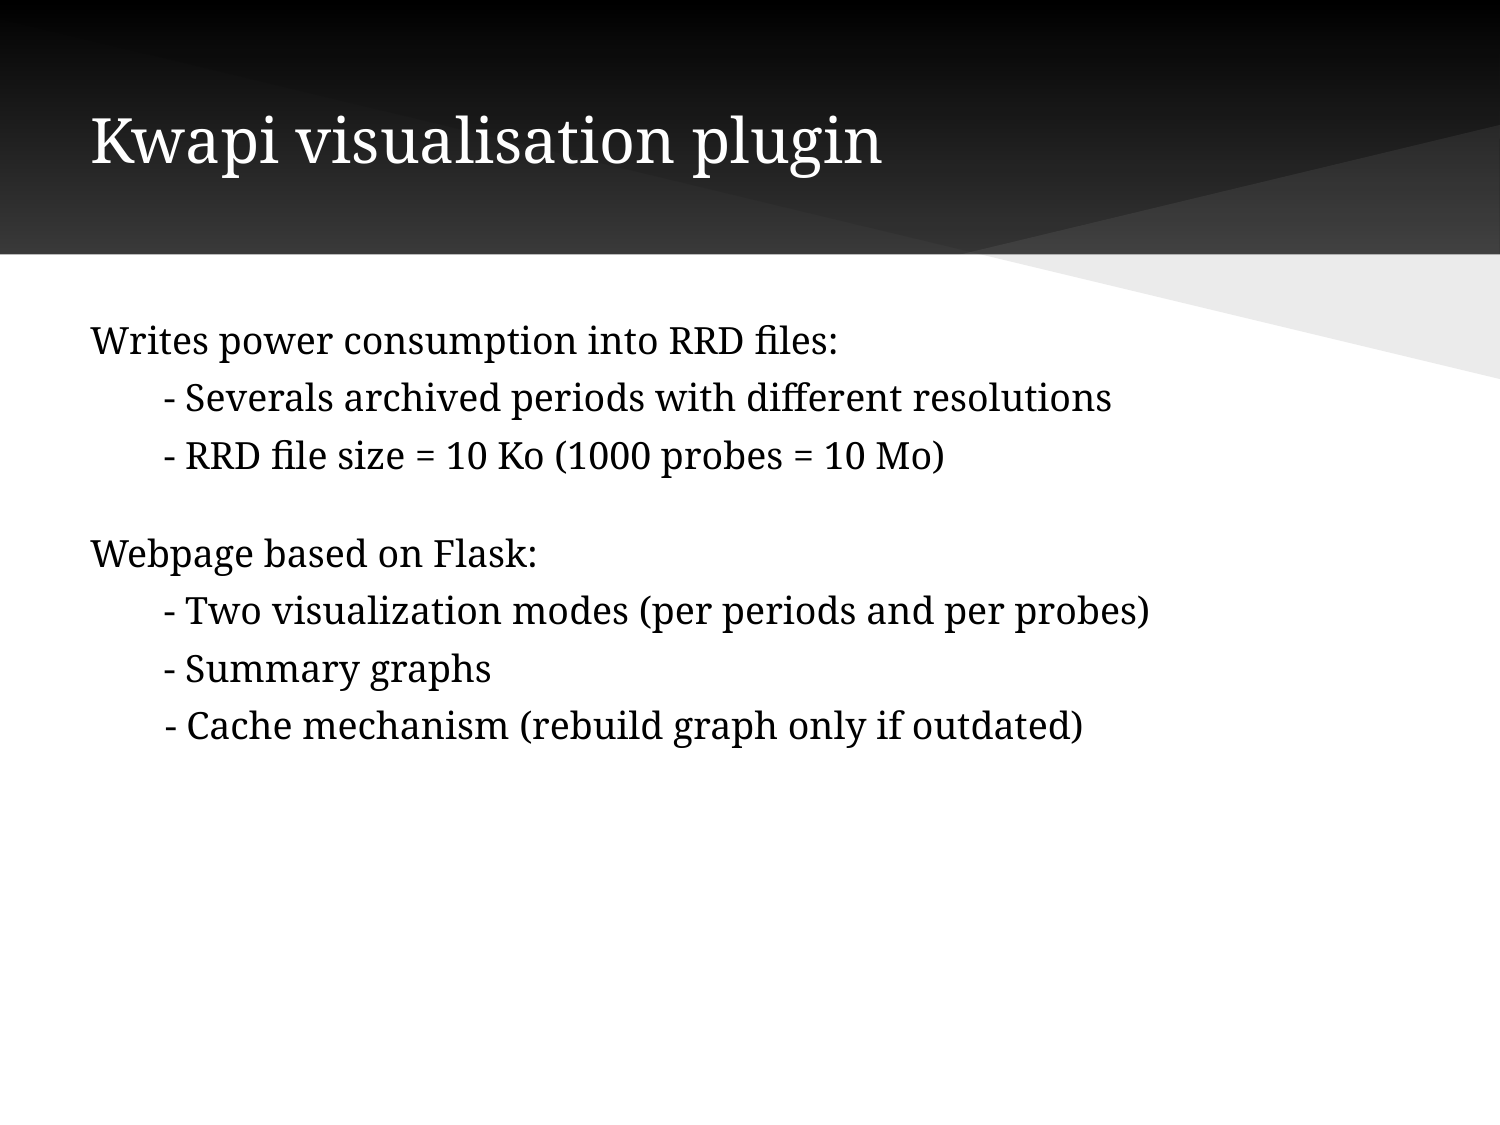

# Kwapi visualisation plugin
Writes power consumption into RRD files:
	- Severals archived periods with different resolutions
	- RRD file size = 10 Ko (1000 probes = 10 Mo)
Webpage based on Flask:
	- Two visualization modes (per periods and per probes)
	- Summary graphs
- Cache mechanism (rebuild graph only if outdated)